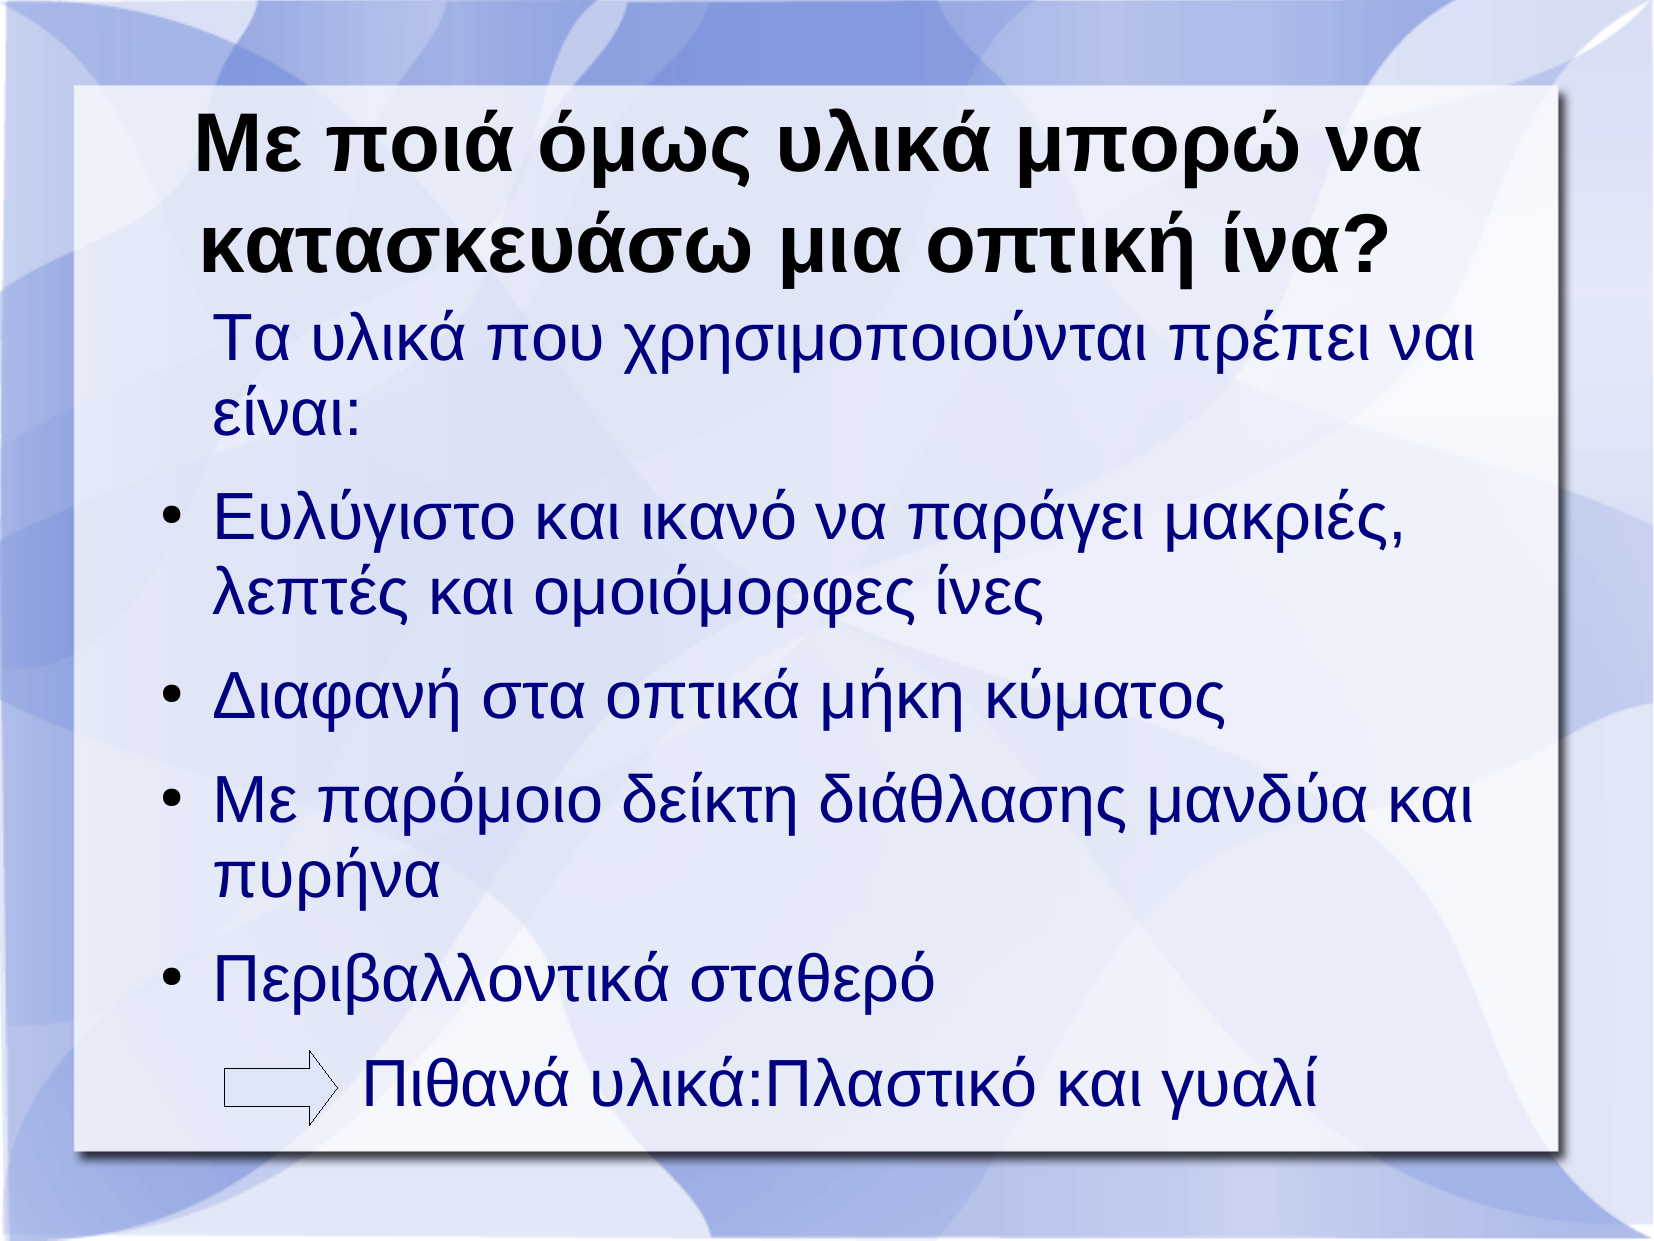

# Με ποιά όμως υλικά μπορώ να κατασκευάσω μια οπτική ίνα?
Τα υλικά που χρησιμοποιούνται πρέπει ναι είναι:
Ευλύγιστο και ικανό να παράγει μακριές, λεπτές και ομοιόμορφες ίνες
Διαφανή στα οπτικά μήκη κύματος
Με παρόμοιο δείκτη διάθλασης μανδύα και πυρήνα
Περιβαλλοντικά σταθερό
 Πιθανά υλικά:Πλαστικό και γυαλί